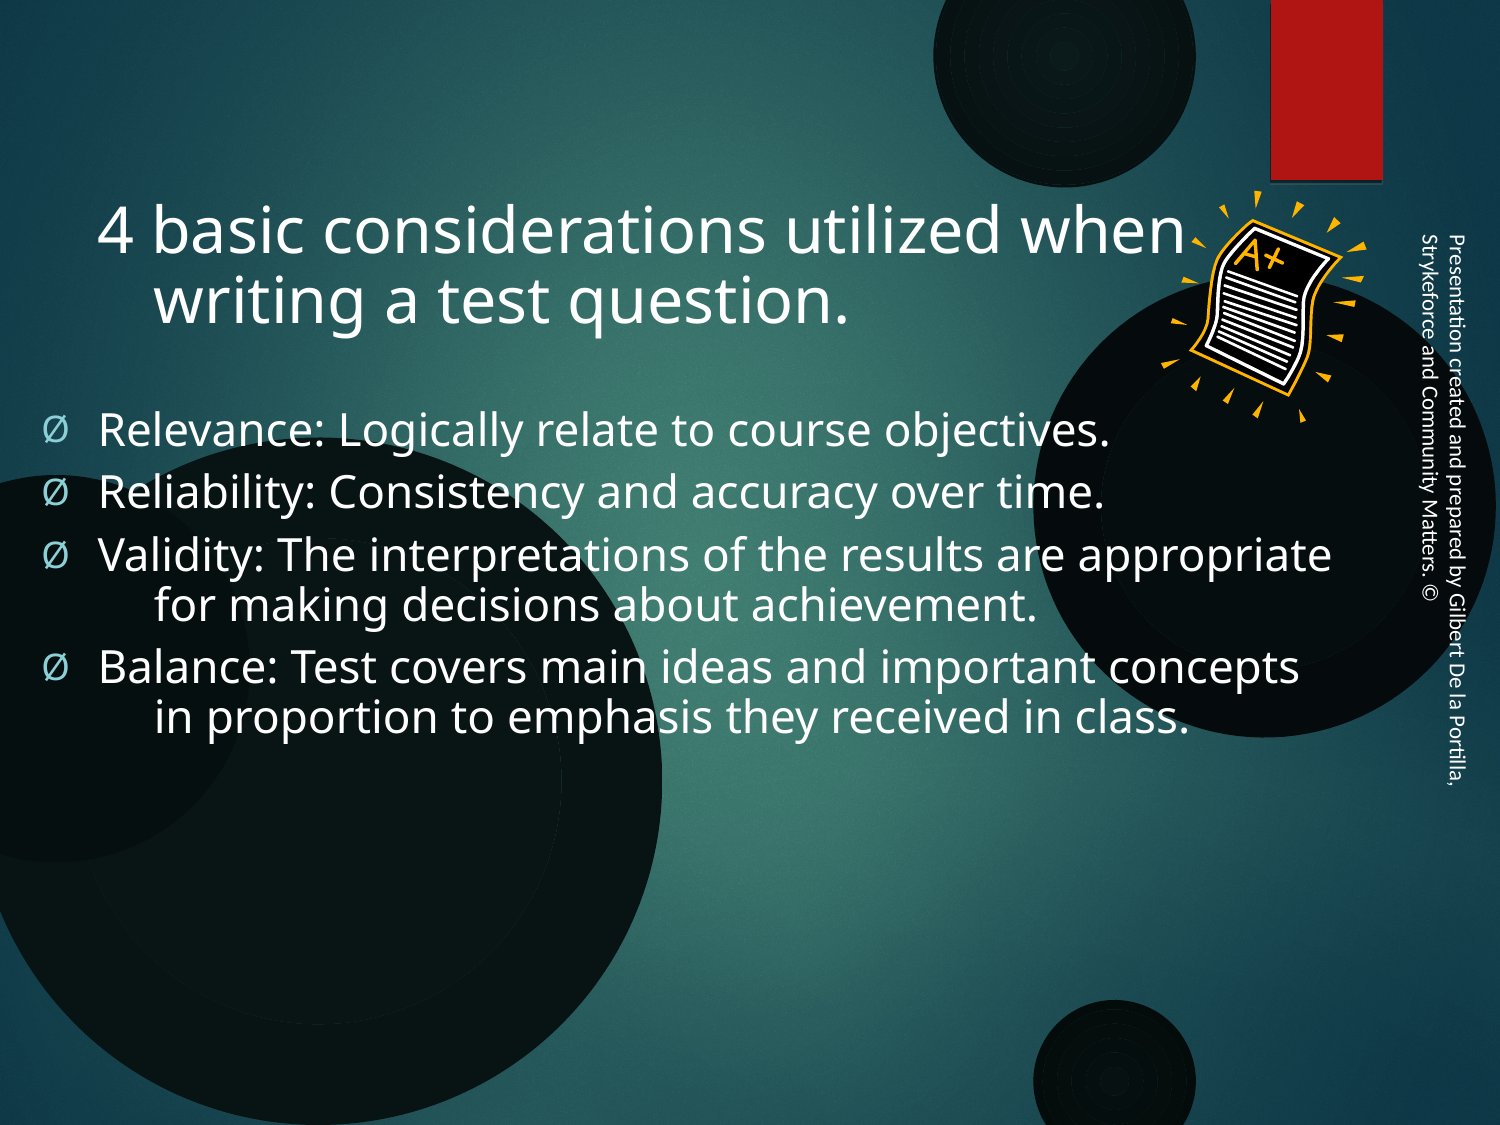

# 4 basic considerations utilized when writing a test question.
Relevance: Logically relate to course objectives.
Reliability: Consistency and accuracy over time.
Validity: The interpretations of the results are appropriate for making decisions about achievement.
Balance: Test covers main ideas and important concepts in proportion to emphasis they received in class.
Presentation created and prepared by Gilbert De la Portilla, Strykeforce and Community Matters. ©